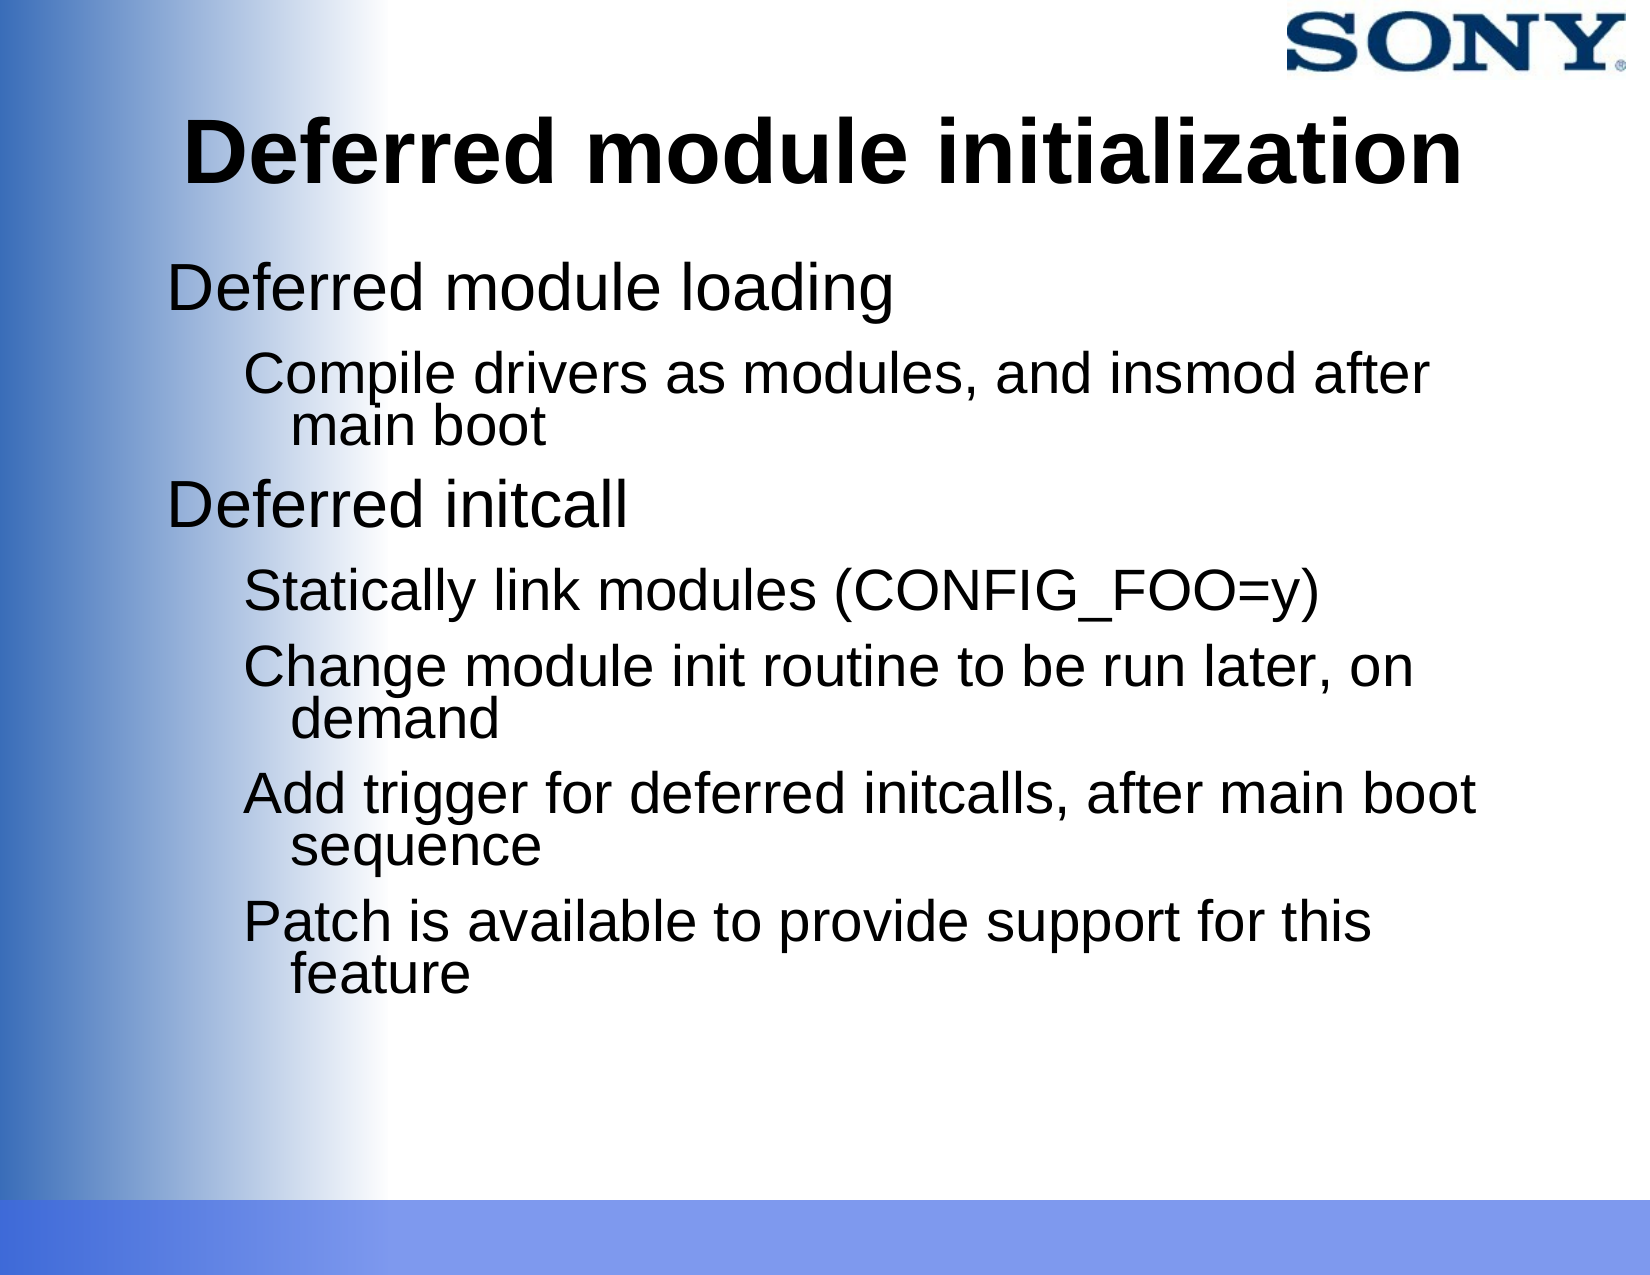

# Deferred module initialization
Deferred module loading
Compile drivers as modules, and insmod after main boot
Deferred initcall
Statically link modules (CONFIG_FOO=y)
Change module init routine to be run later, on demand
Add trigger for deferred initcalls, after main boot sequence
Patch is available to provide support for this feature